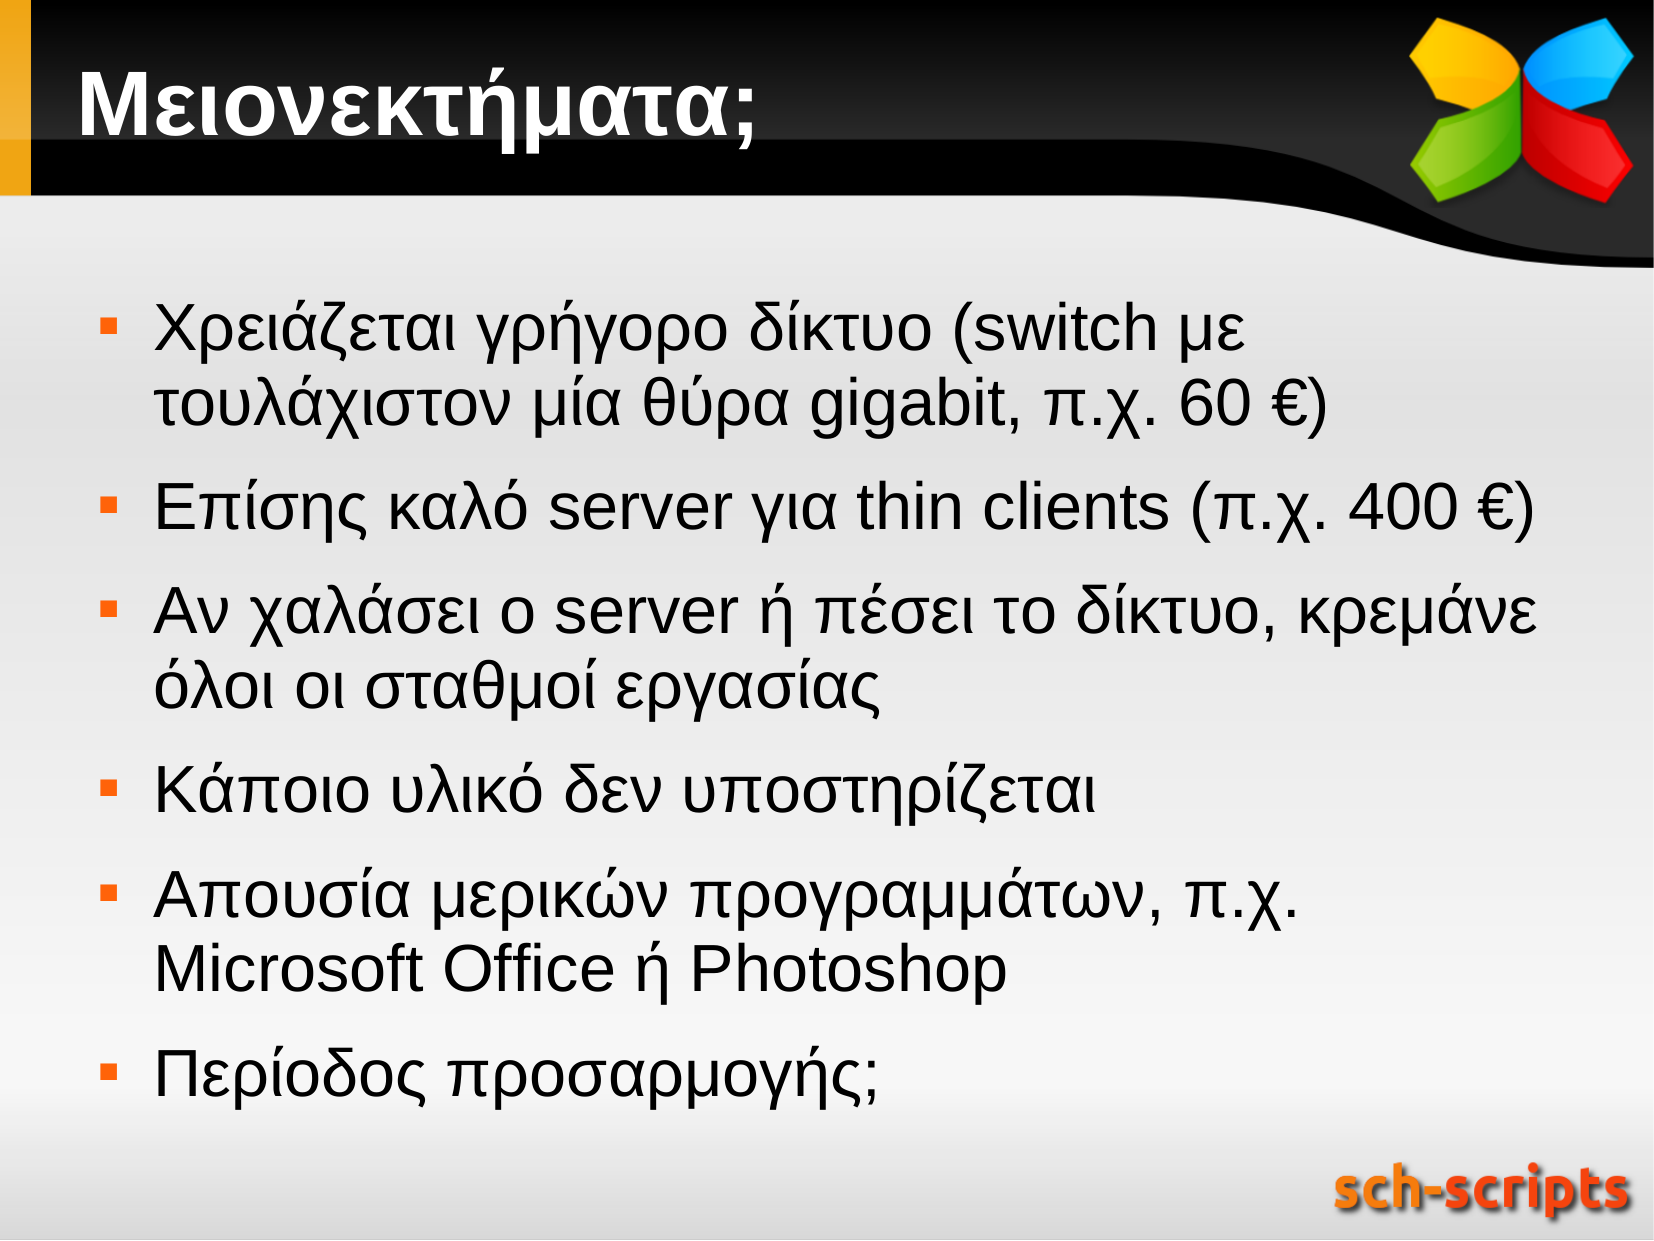

# Μειονεκτήματα;
Χρειάζεται γρήγορο δίκτυο (switch με τουλάχιστον μία θύρα gigabit, π.χ. 60 €)
Επίσης καλό server για thin clients (π.χ. 400 €)
Αν χαλάσει ο server ή πέσει το δίκτυο, κρεμάνε όλοι οι σταθμοί εργασίας
Κάποιο υλικό δεν υποστηρίζεται
Απουσία μερικών προγραμμάτων, π.χ. Microsoft Office ή Photoshop
Περίοδος προσαρμογής;